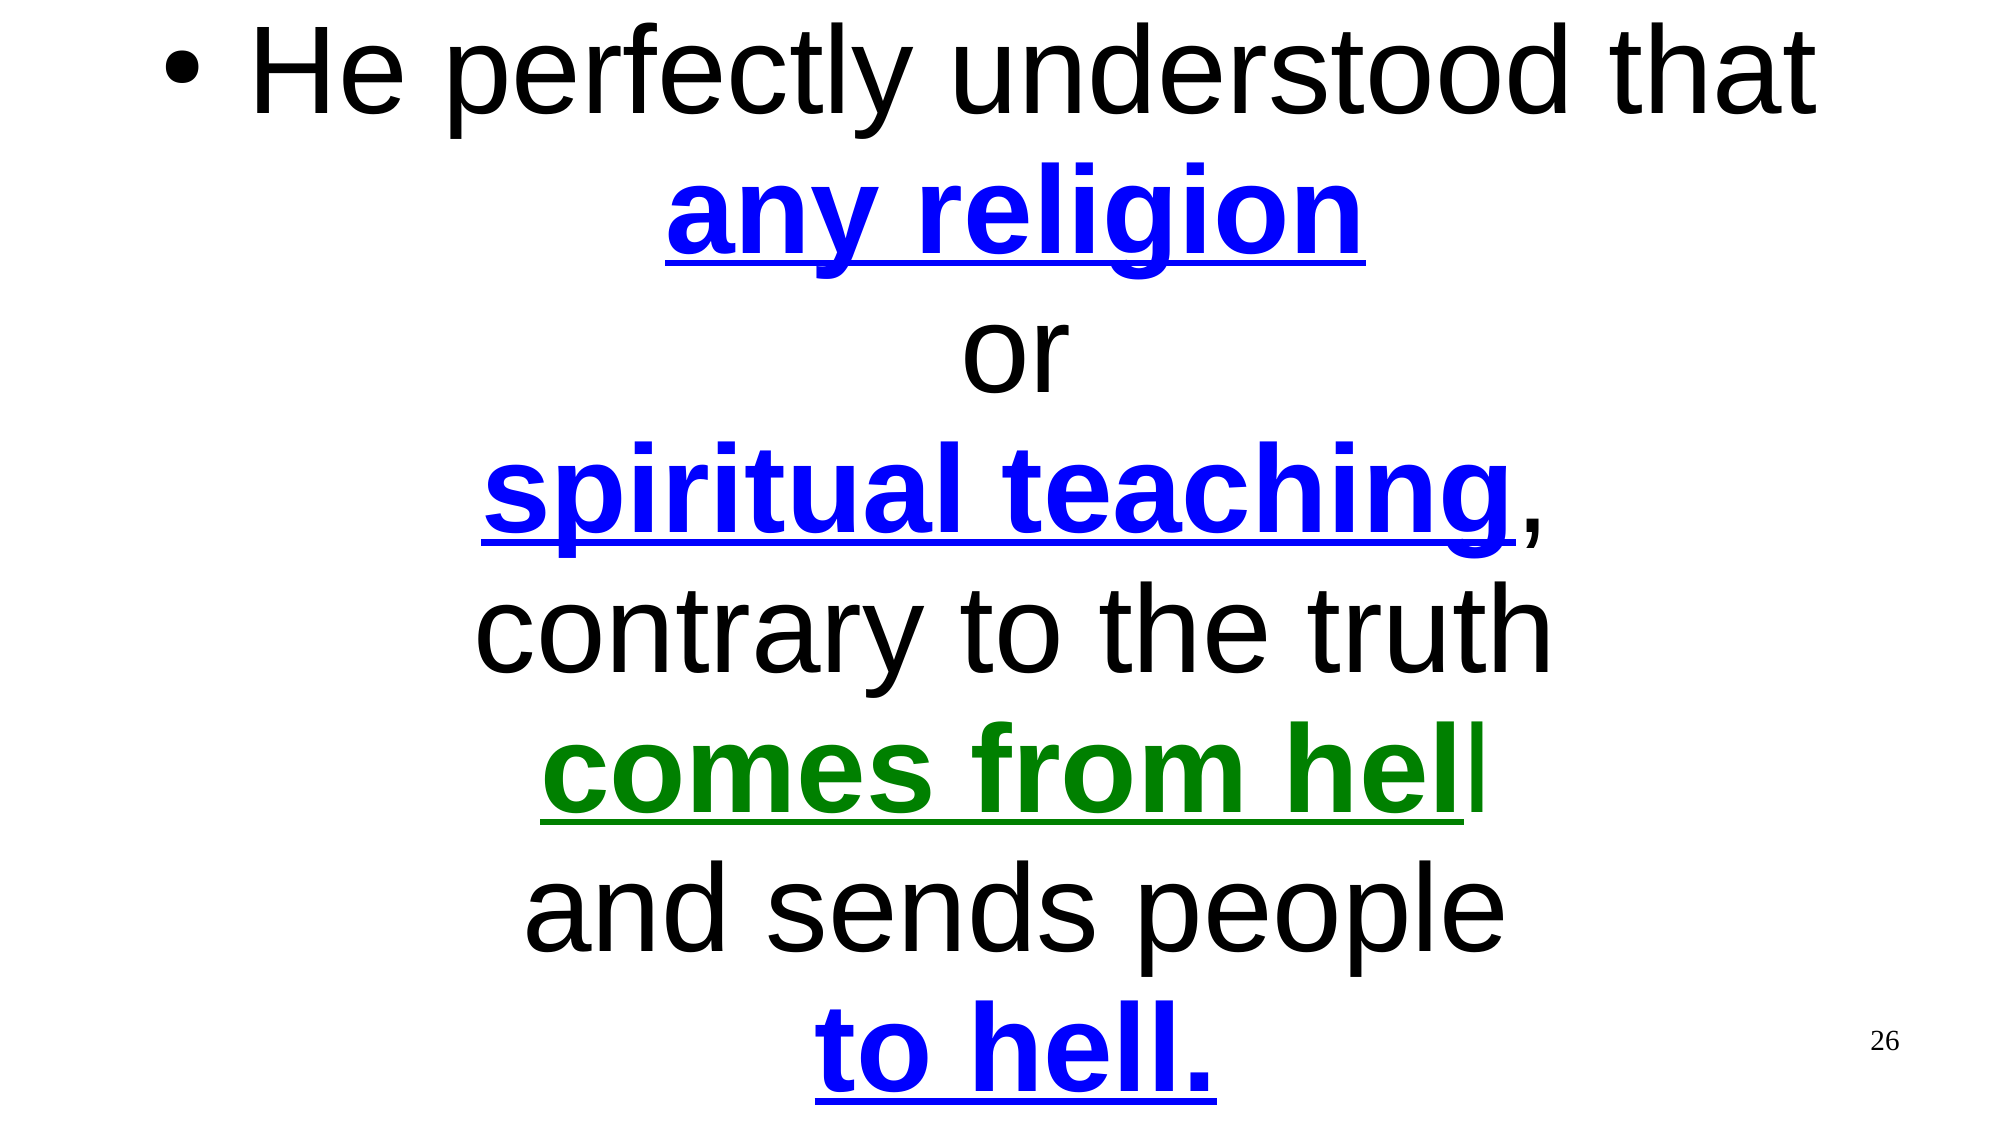

# He perfectly understood that any religion or spiritual teaching, contrary to the truth comes from hell and sends people to hell.
26